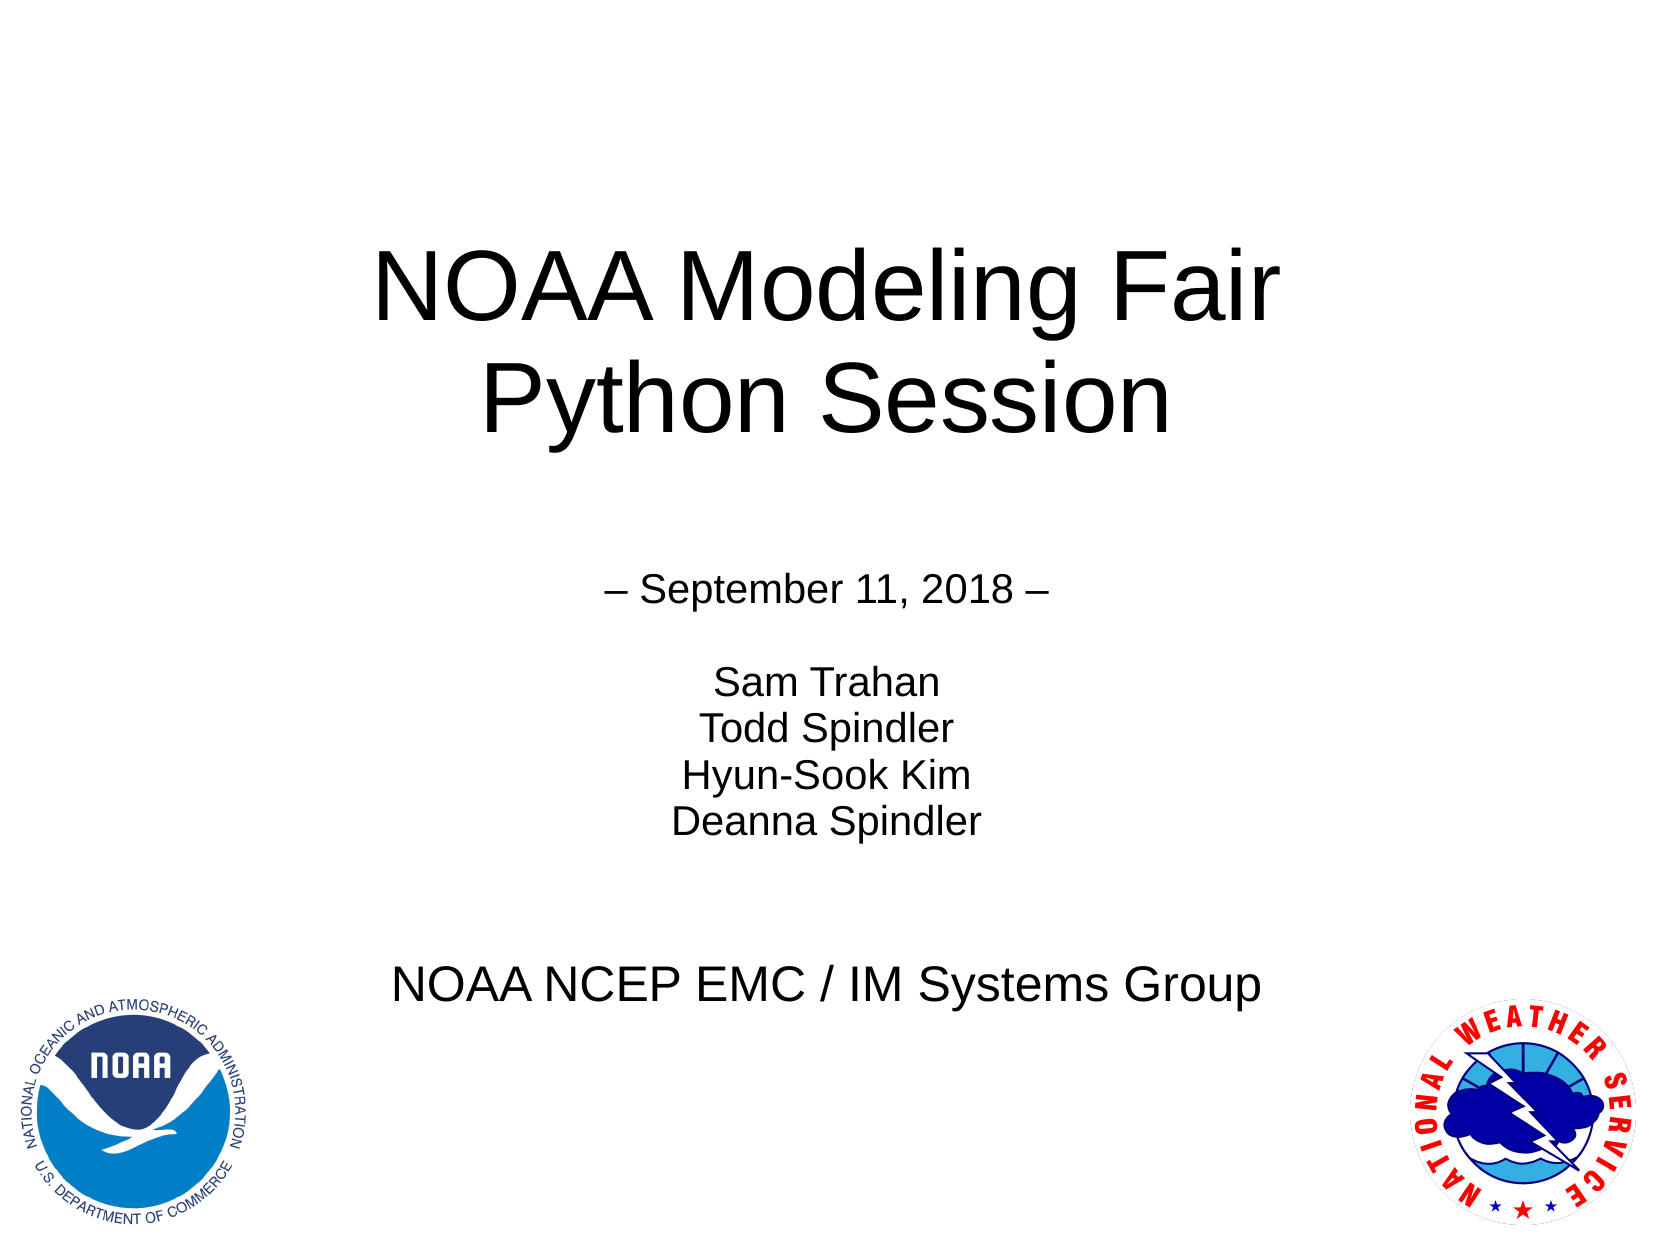

# NOAA Modeling Fair
Python Session
 – September 11, 2018 –
Sam Trahan
Todd Spindler
Hyun-Sook Kim
Deanna Spindler
NOAA NCEP EMC / IM Systems Group